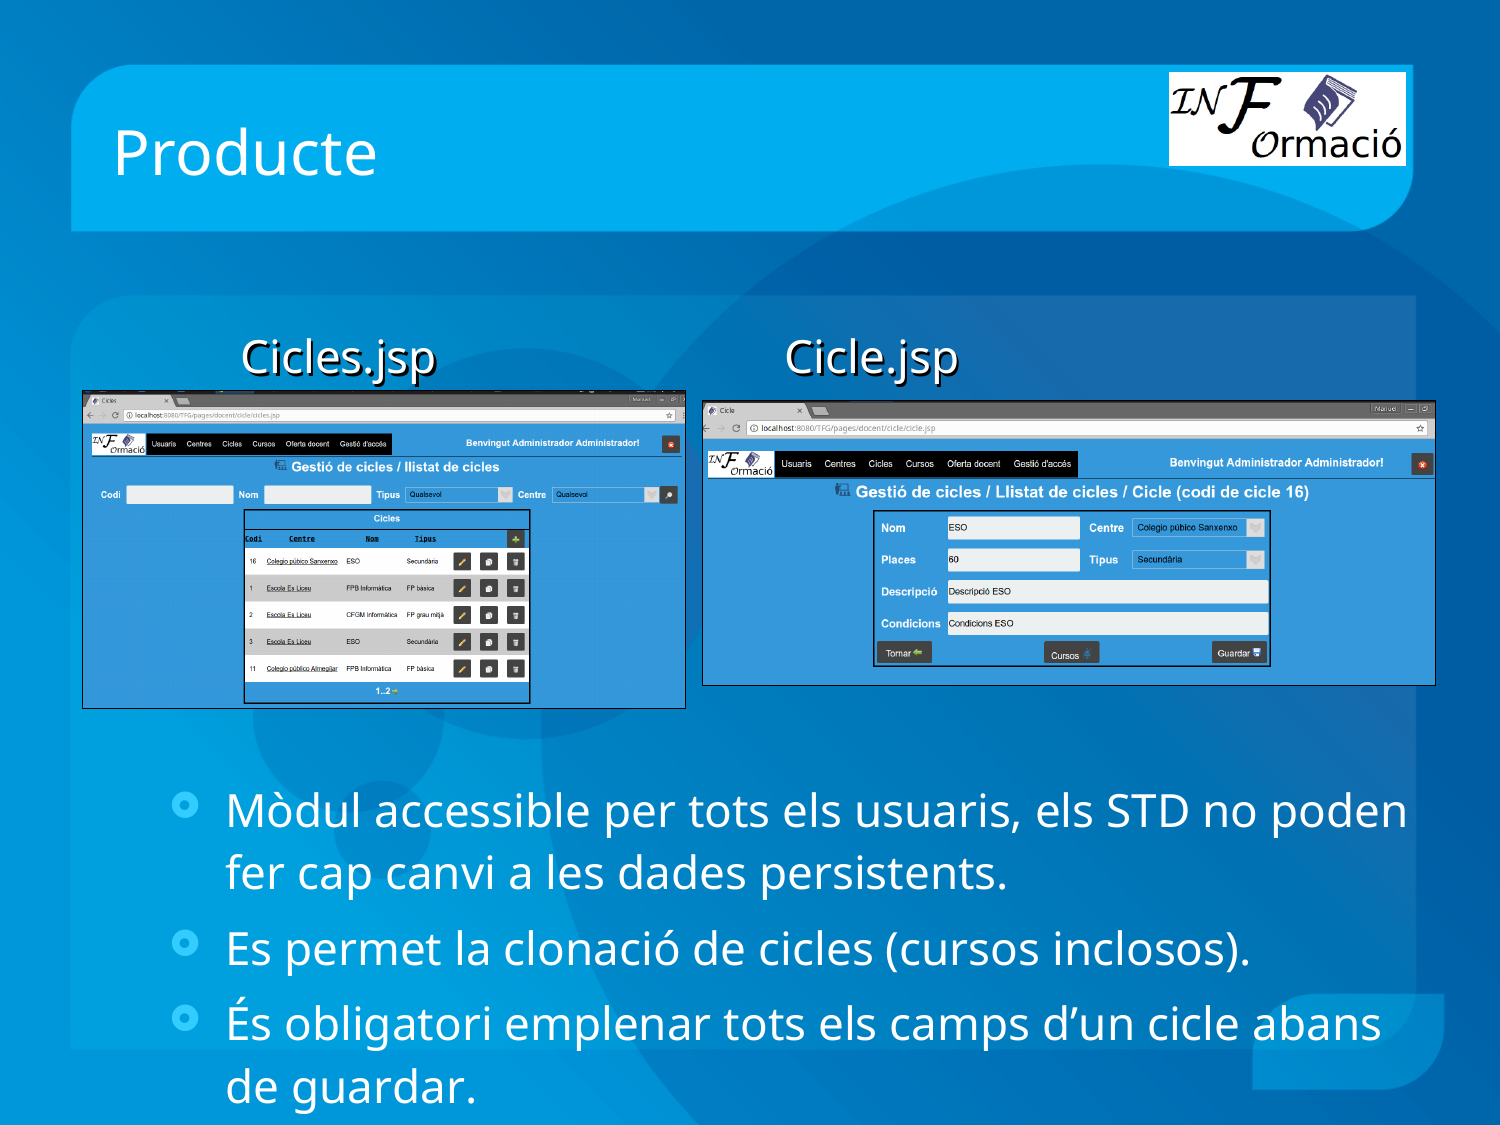

# Producte
 Cicles.jsp Cicle.jsp
Mòdul accessible per tots els usuaris, els STD no poden fer cap canvi a les dades persistents.
Es permet la clonació de cicles (cursos inclosos).
És obligatori emplenar tots els camps d’un cicle abans de guardar.